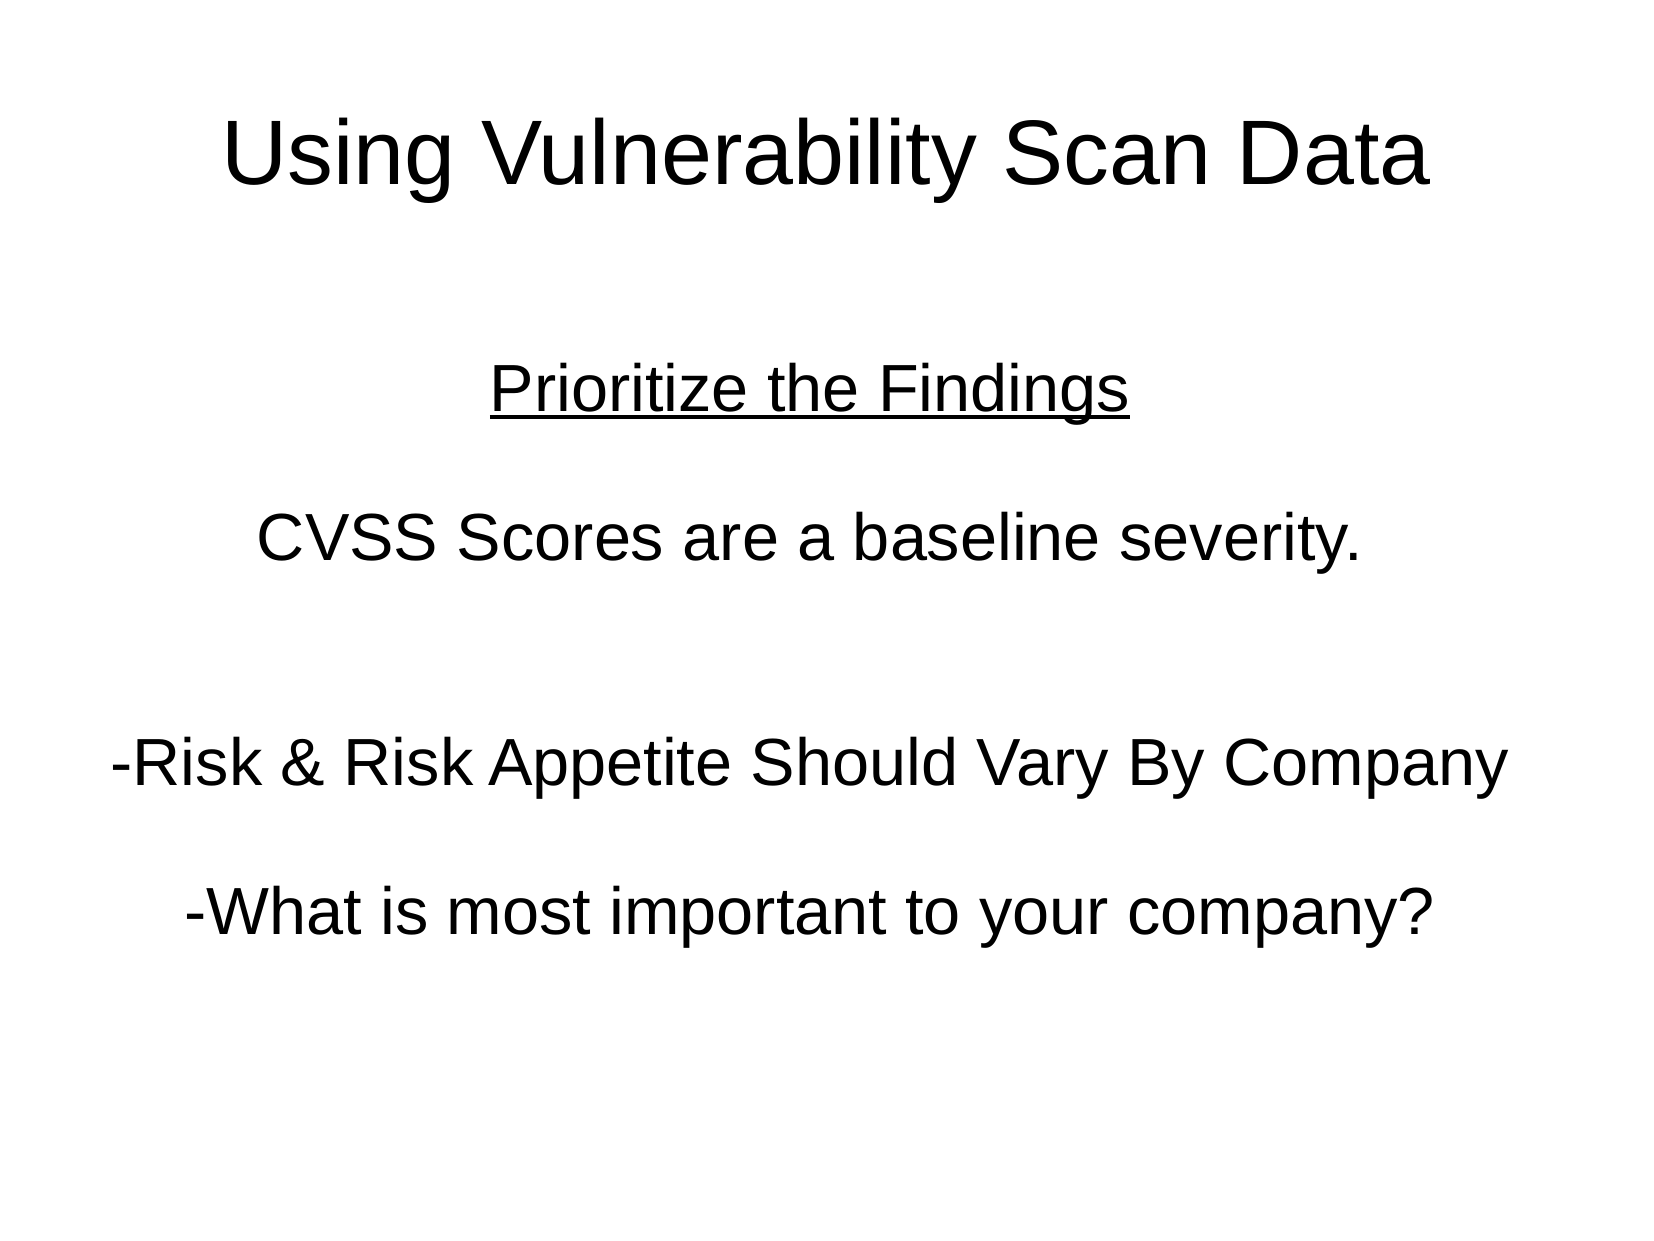

# Using Vulnerability Scan Data
Prioritize the Findings
CVSS Scores are a baseline severity.
-Risk & Risk Appetite Should Vary By Company
-What is most important to your company?